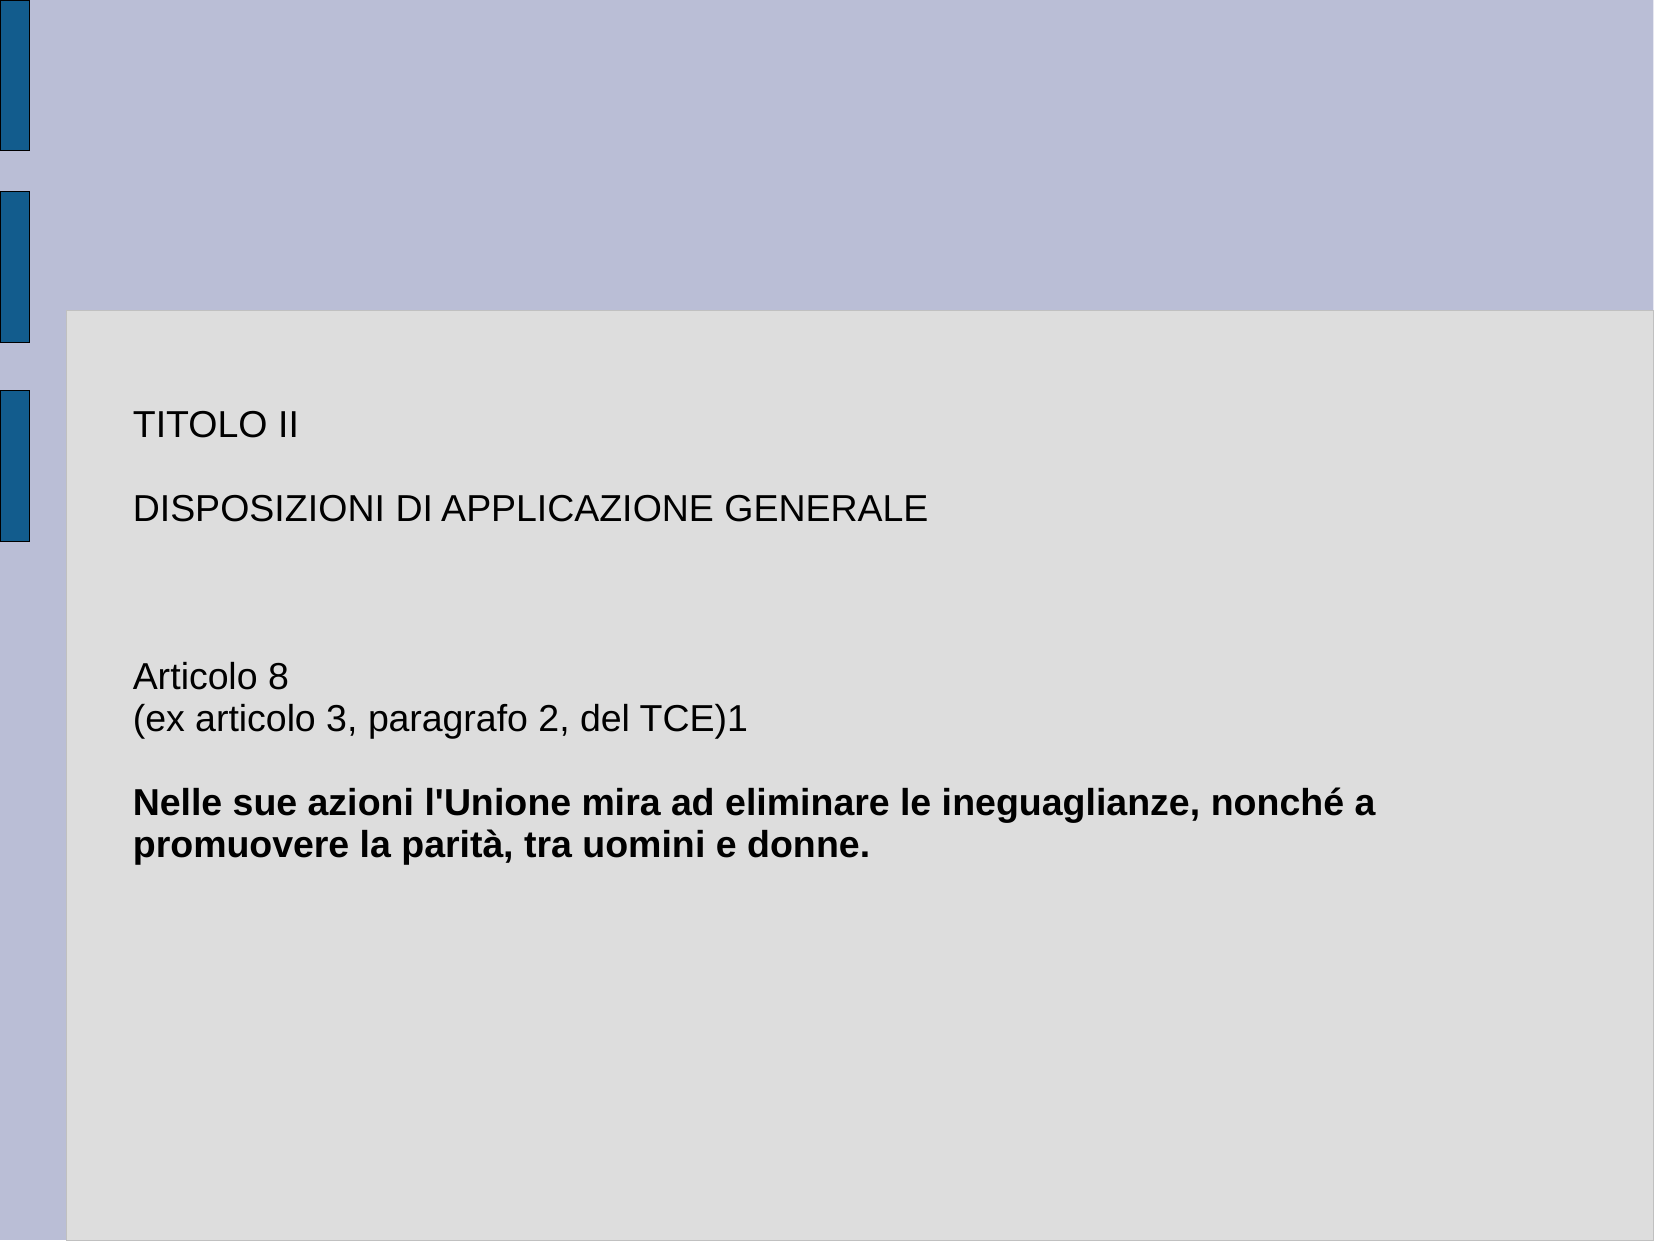

TITOLO II
DISPOSIZIONI DI APPLICAZIONE GENERALE
Articolo 8
(ex articolo 3, paragrafo 2, del TCE)1
Nelle sue azioni l'Unione mira ad eliminare le ineguaglianze, nonché a promuovere la parità, tra uomini e donne.